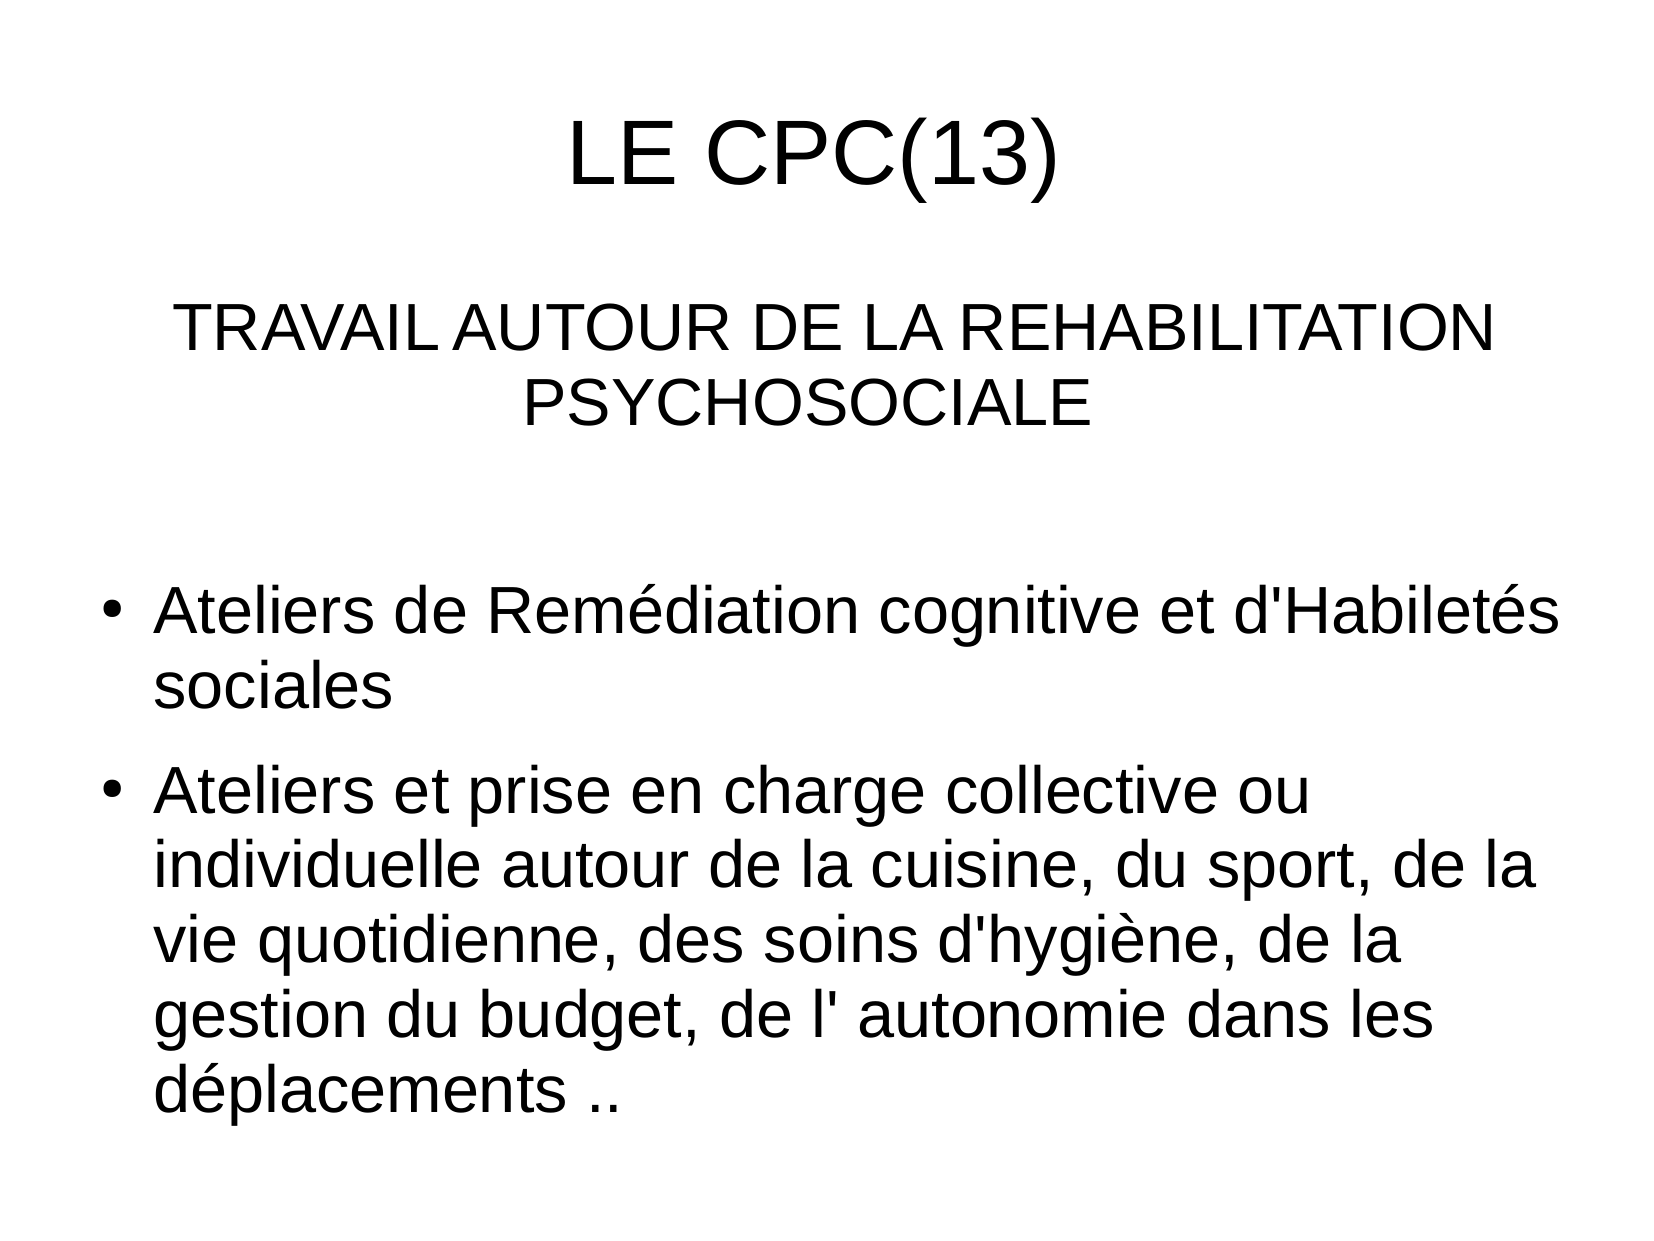

# LE CPC(13)
 TRAVAIL AUTOUR DE LA REHABILITATION PSYCHOSOCIALE
Ateliers de Remédiation cognitive et d'Habiletés sociales
Ateliers et prise en charge collective ou individuelle autour de la cuisine, du sport, de la vie quotidienne, des soins d'hygiène, de la gestion du budget, de l' autonomie dans les déplacements ..